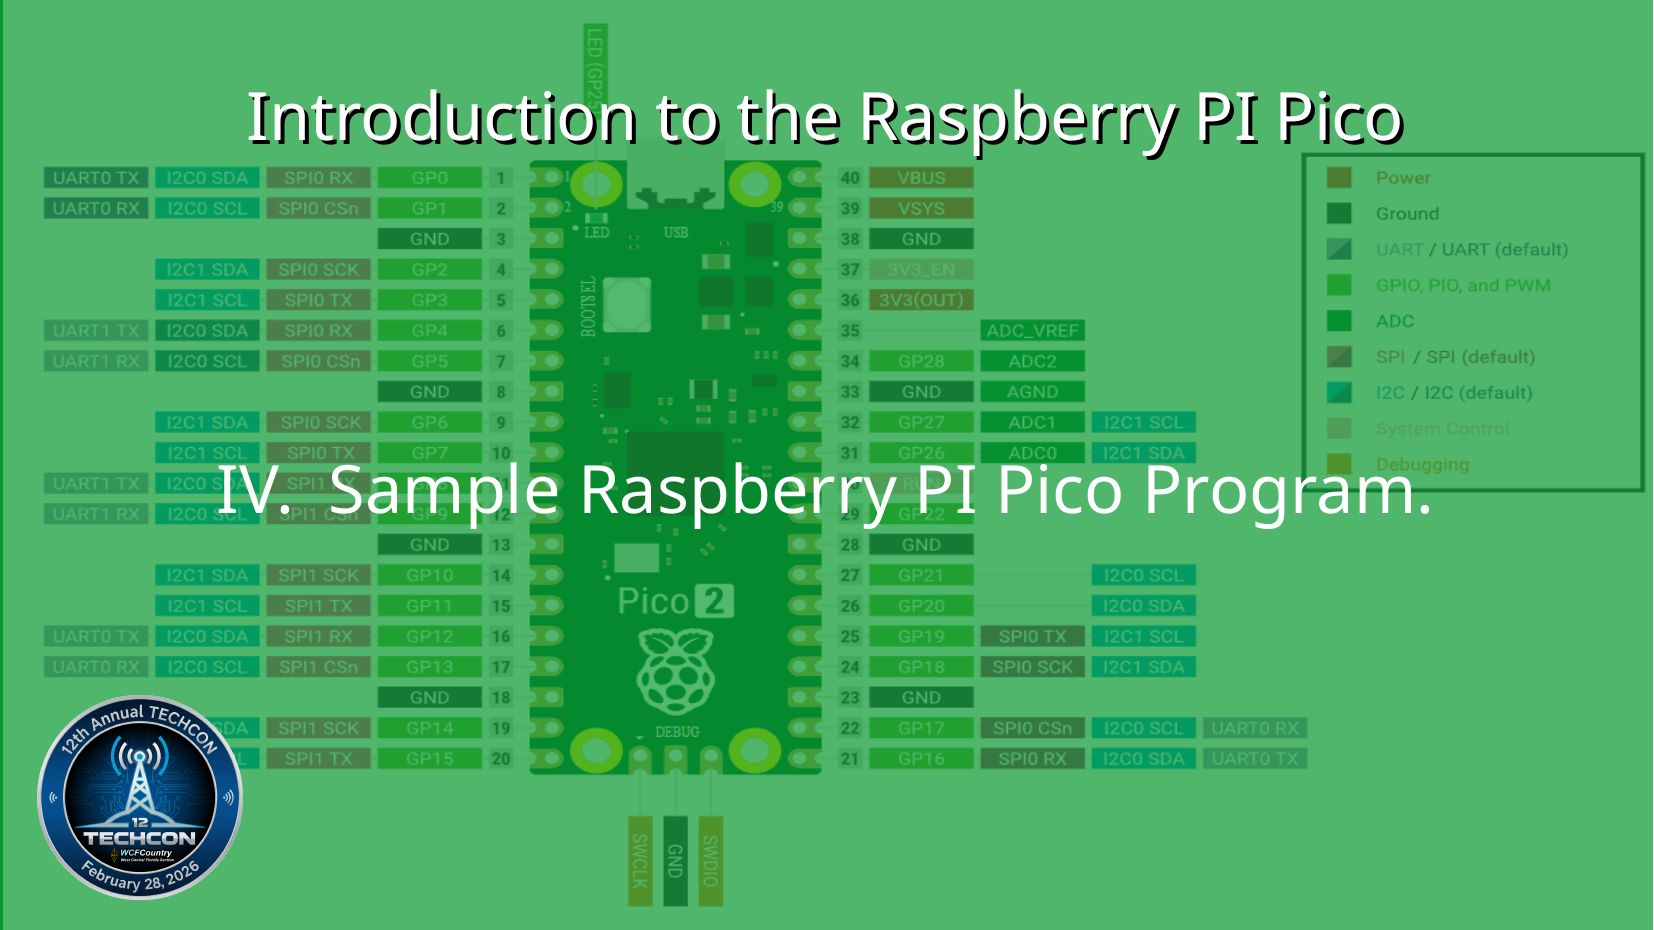

# Introduction to the Raspberry PI Pico
IV. Sample Raspberry PI Pico Program.